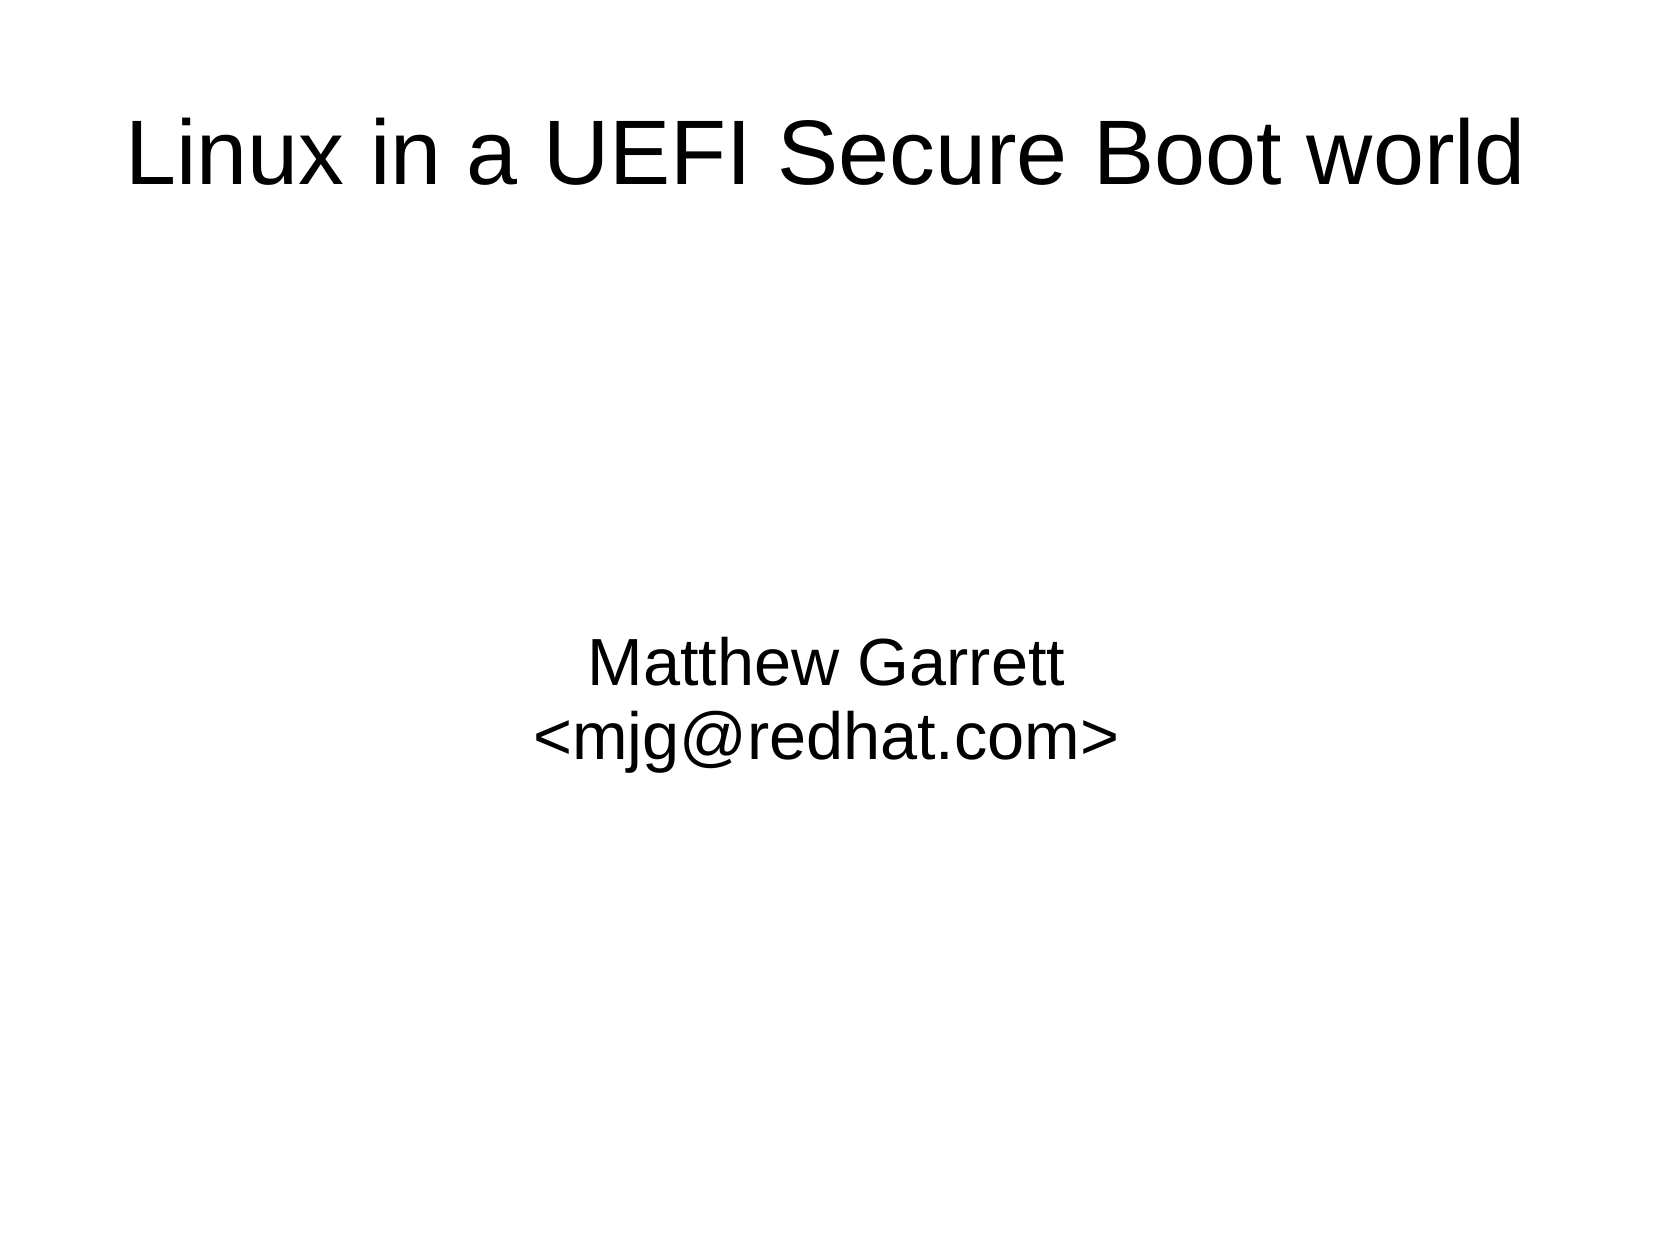

# Linux in a UEFI Secure Boot world
Matthew Garrett
<mjg@redhat.com>